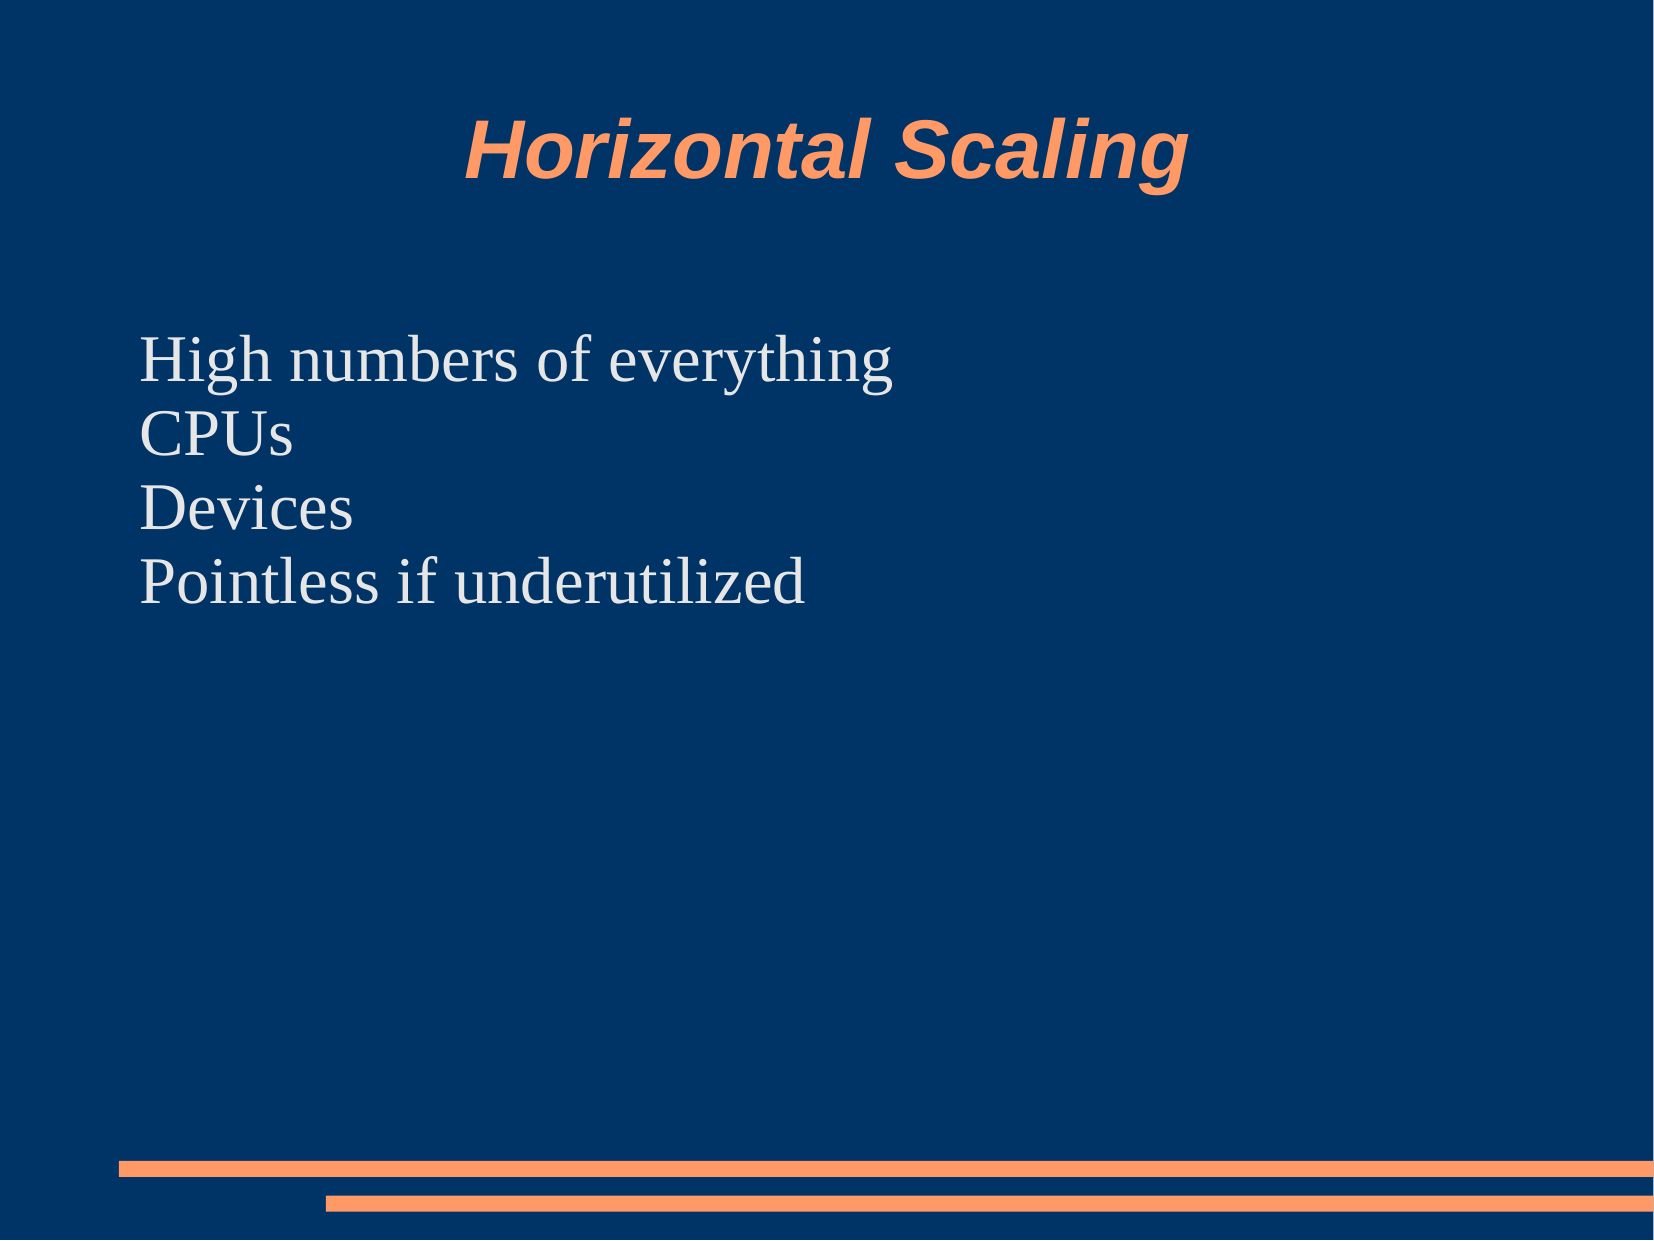

# Horizontal Scaling
High numbers of everything
CPUs
Devices
Pointless if underutilized